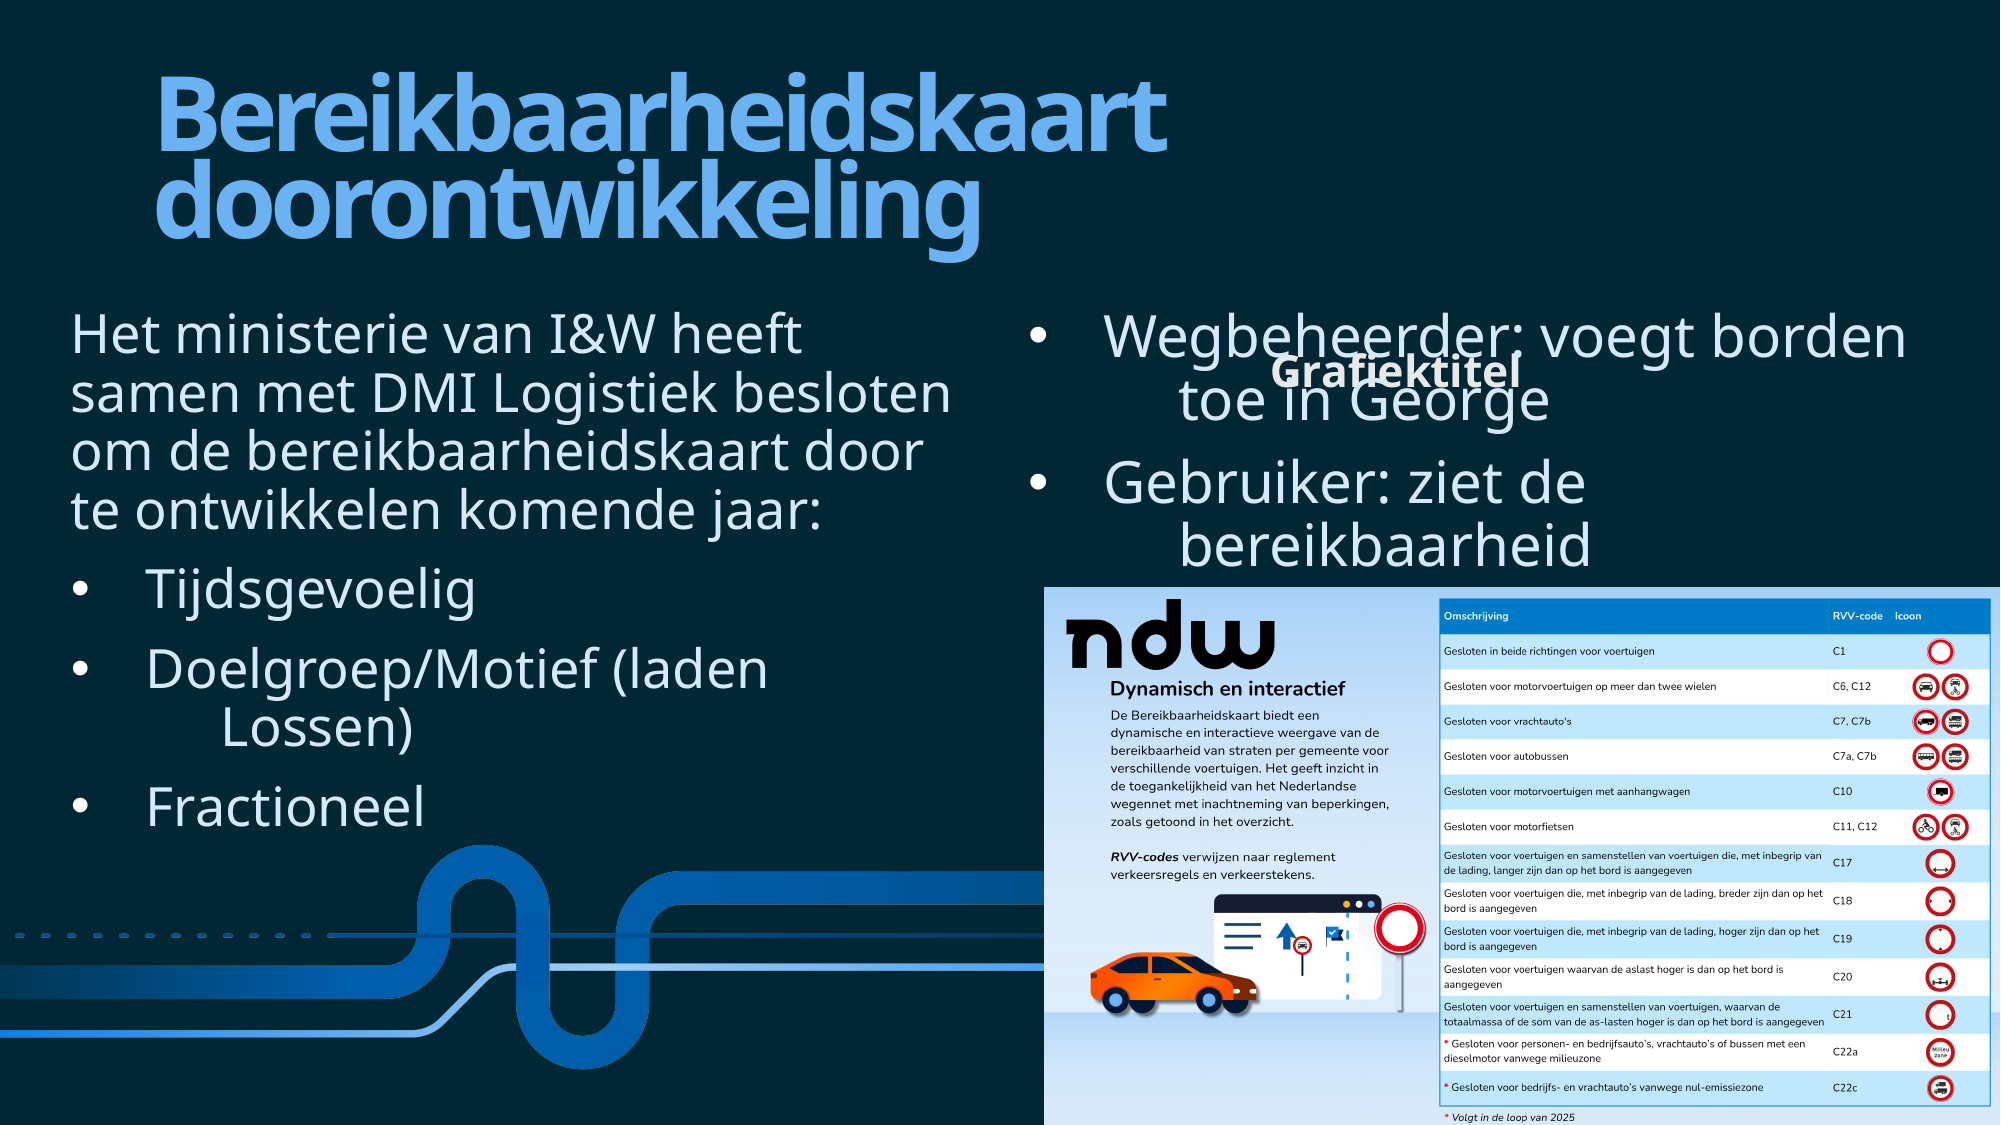

# Bereikbaarheidskaart doorontwikkeling
Het ministerie van I&W heeft samen met DMI Logistiek besloten om de bereikbaarheidskaart door te ontwikkelen komende jaar:
Tijdsgevoelig
Doelgroep/Motief (laden Lossen)
Fractioneel
Wegbeheerder: voegt borden toe in George
Gebruiker: ziet de bereikbaarheid